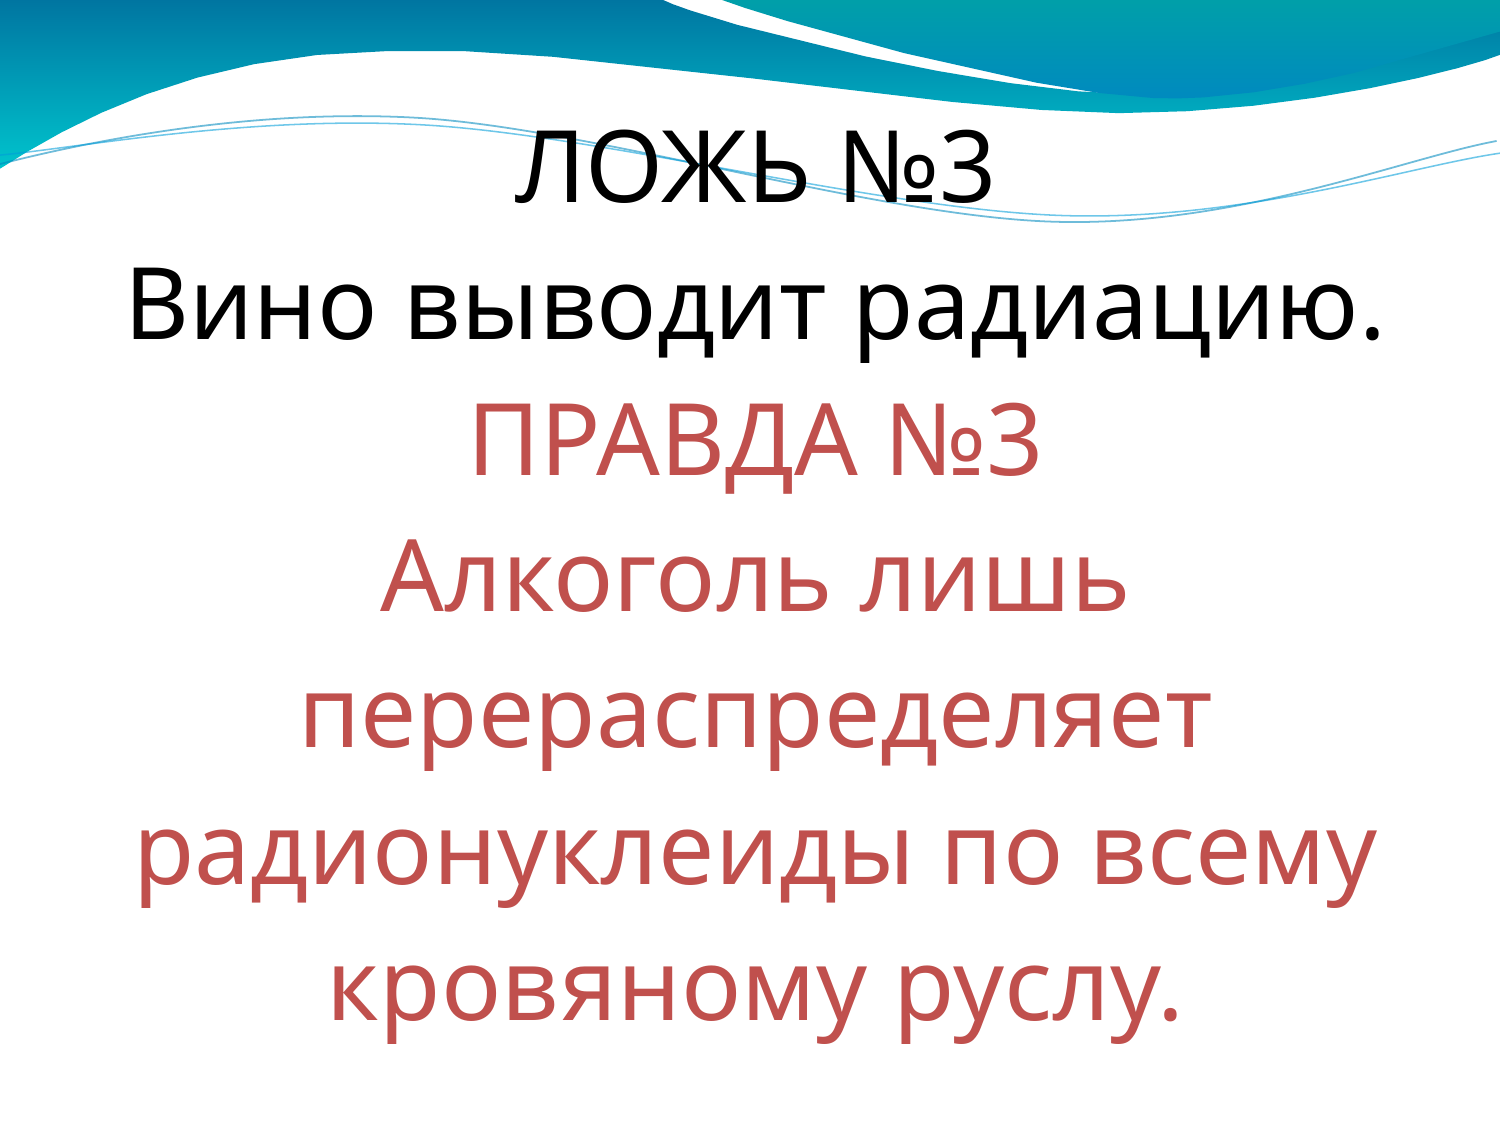

ЛОЖЬ №3
Вино выводит радиацию.
ПРАВДА №3
Алкоголь лишь перераспределяет радионуклеиды по всему кровяному руслу.